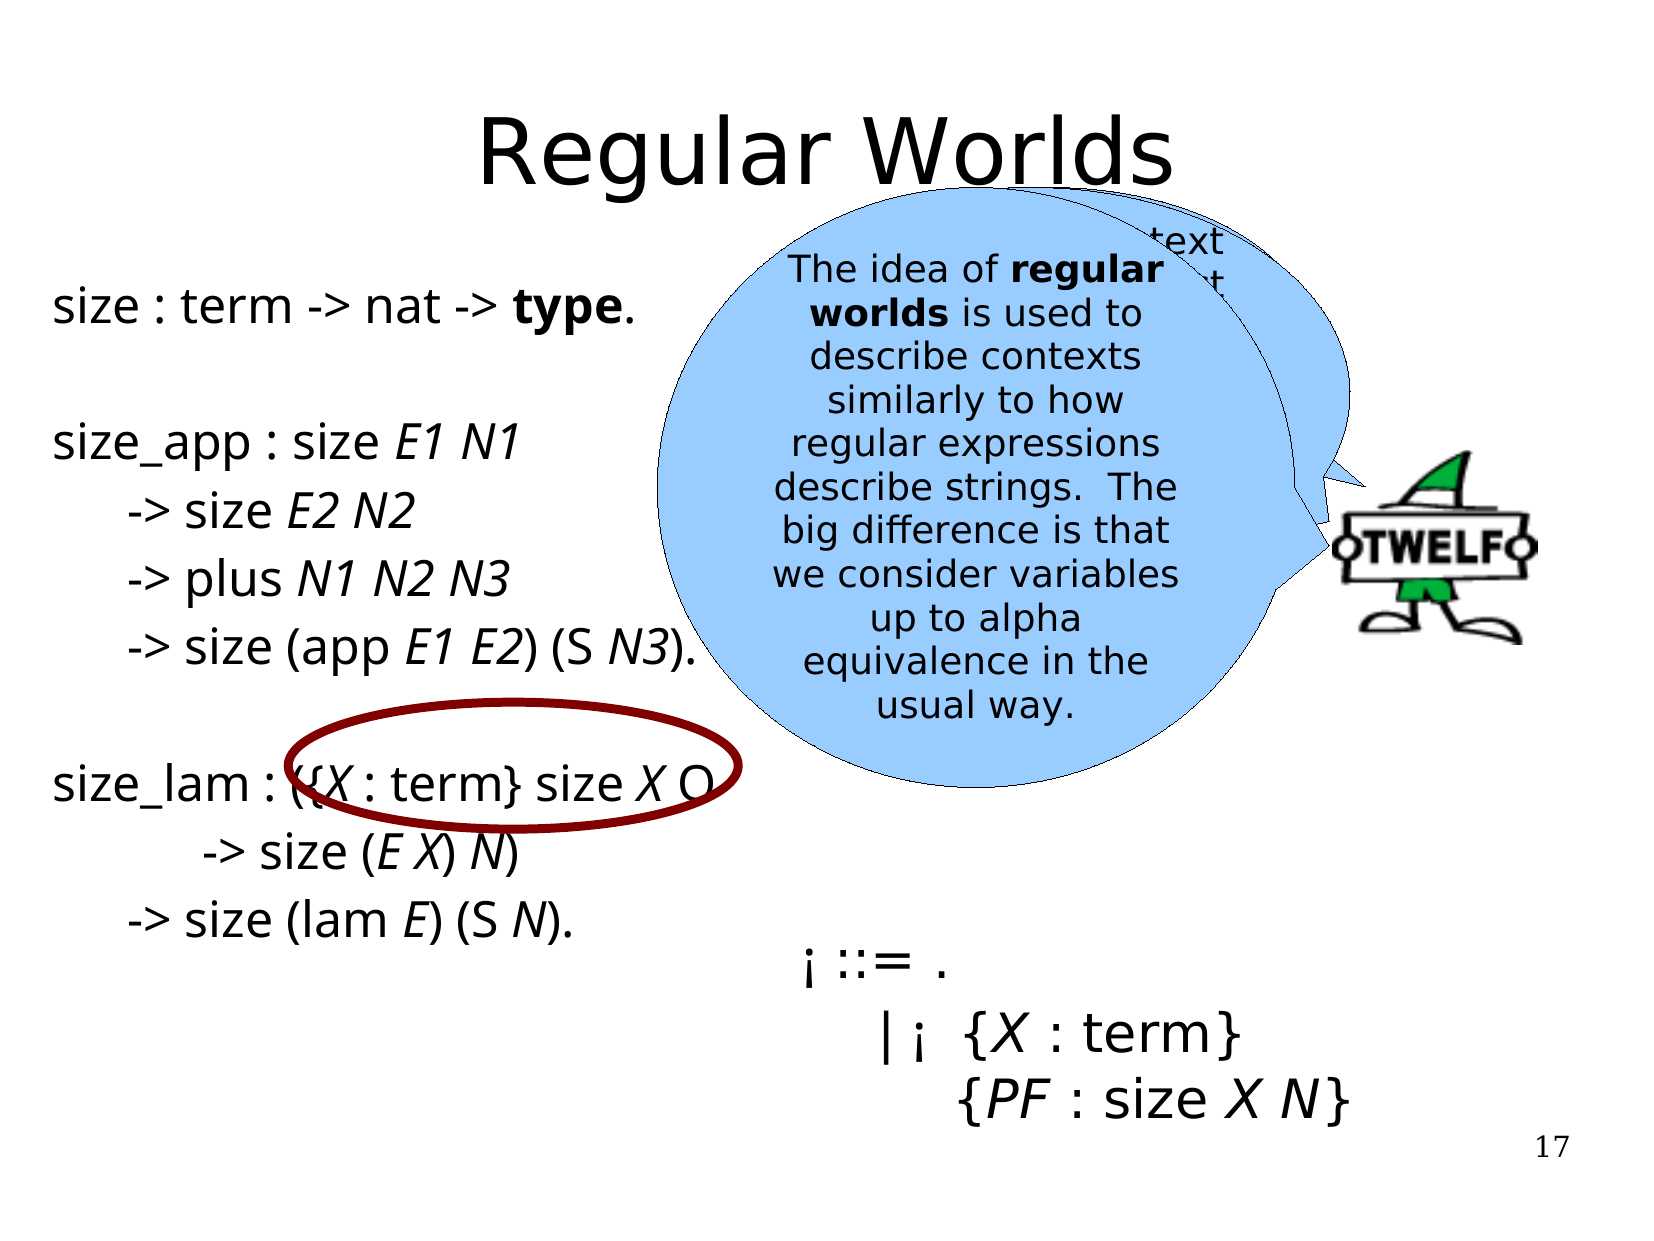

# Regular Worlds
The idea of regular worlds is used to describe contexts similarly to how regular expressions describe strings. The big difference is that we consider variables up to alpha equivalence in the usual way.
Using the LF context to encode the object language context isn't a magic bullet. Identifying patterns in the bindings we introduce is critical to proof-checking.
Let's say we want to verify that “size” is a total function.
size : term -> nat -> type.
size_app : size E1 N1
	-> size E2 N2
	-> plus N1 N2 N3
	-> size (app E1 E2) (S N3).
size_lam : ({X : term} size X O
		-> size (E X) N)
	-> size (lam E) (S N).
¡ ::= .
	| ¡ {X : term}
		{PF : size X N}
17